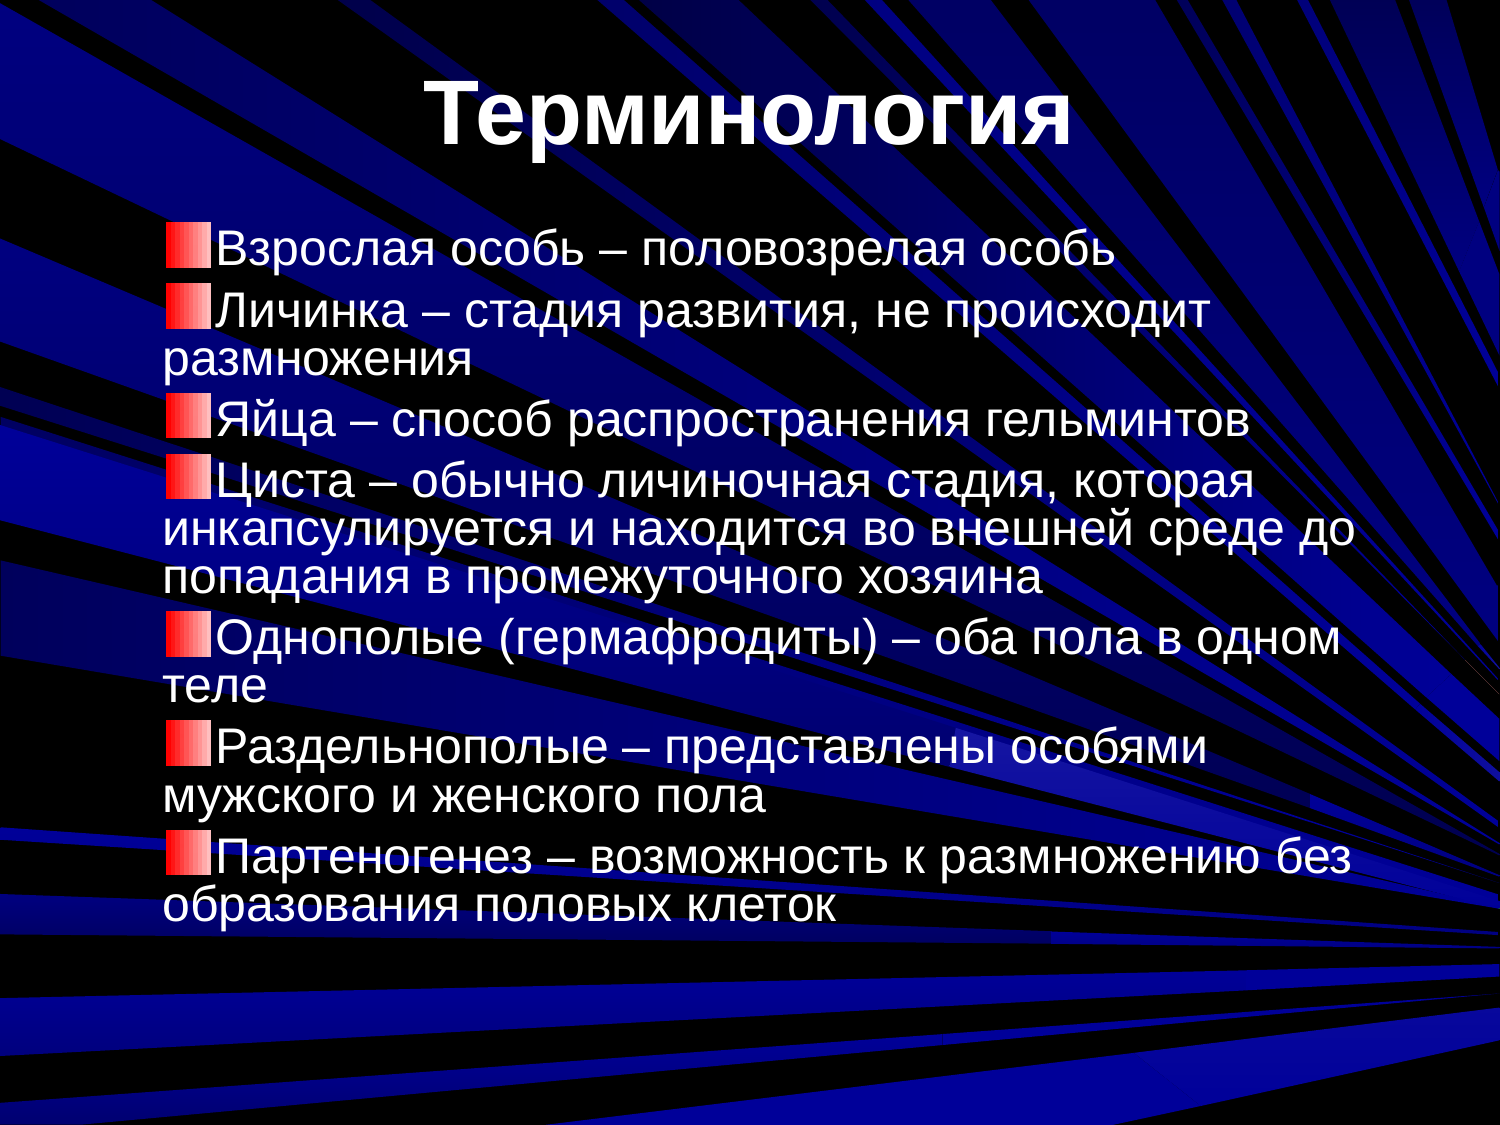

# Терминология
Взрослая особь – половозрелая особь
Личинка – стадия развития, не происходит размножения
Яйца – способ распространения гельминтов
Циста – обычно личиночная стадия, которая инкапсулируется и находится во внешней среде до попадания в промежуточного хозяина
Однополые (гермафродиты) – оба пола в одном теле
Раздельнополые – представлены особями мужского и женского пола
Партеногенез – возможность к размножению без образования половых клеток